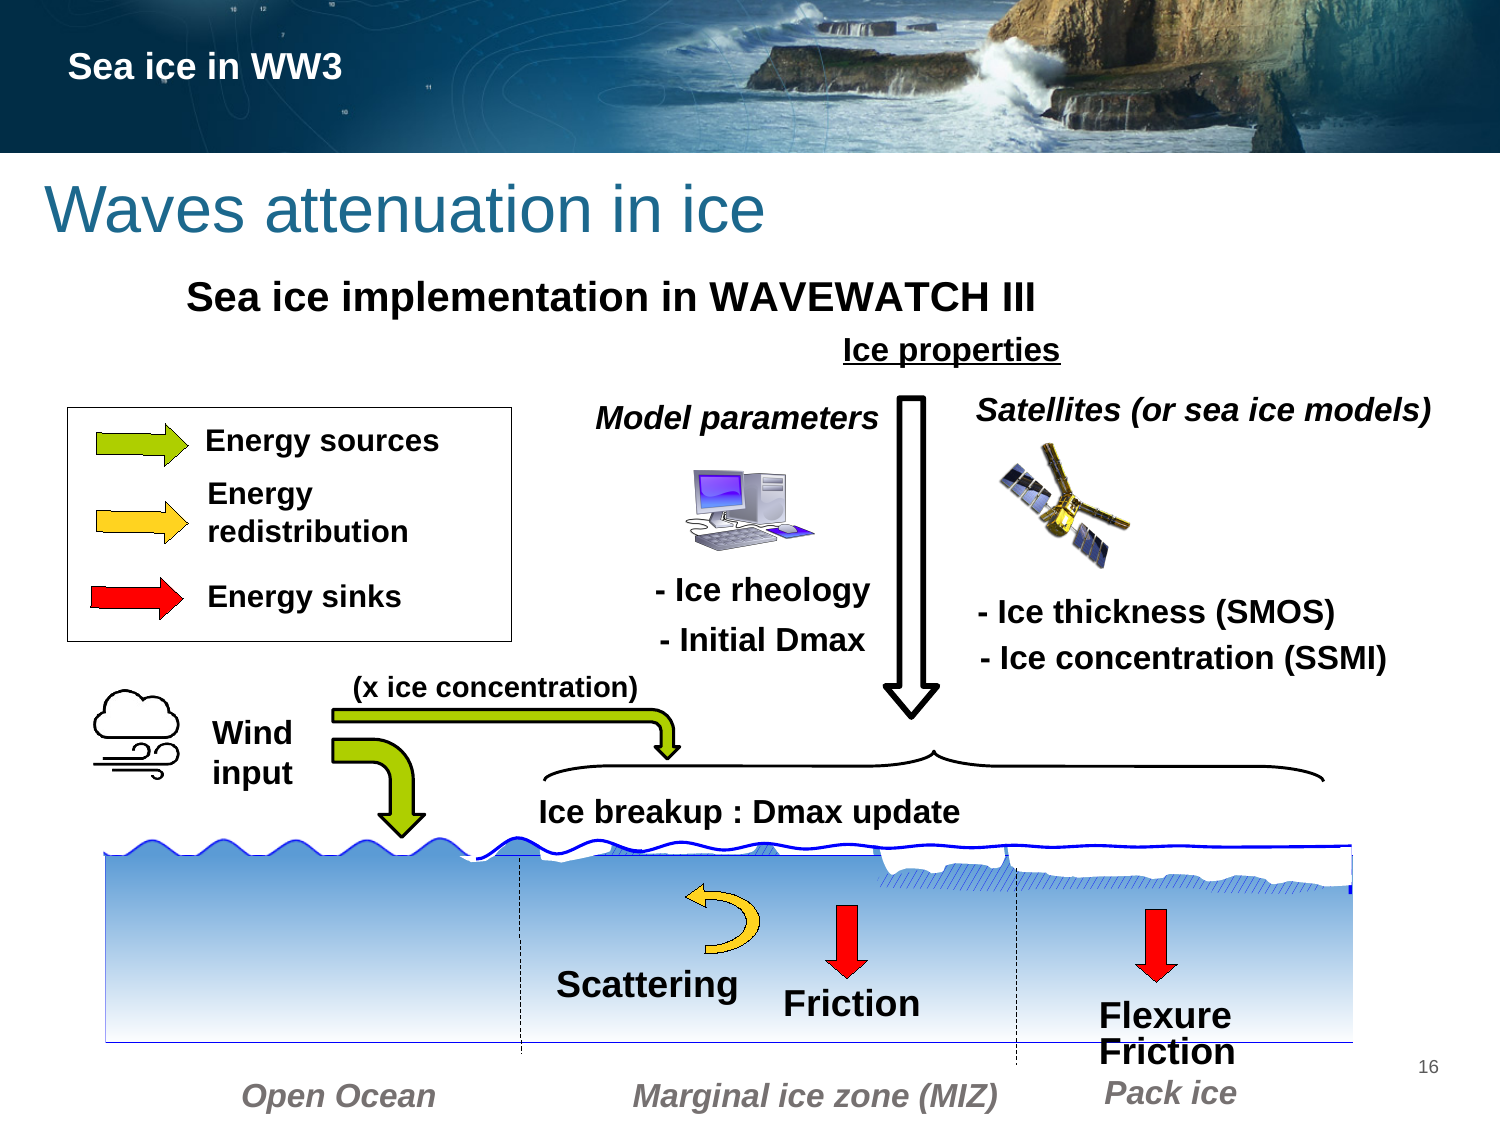

#
Sea ice in WW3
Waves attenuation in ice
Sea ice implementation in WAVEWATCH III
Ice properties
Satellites (or sea ice models)
Model parameters
Energy sources
Energy redistribution
SMOS/esa/cnes
- Ice rheology
Energy sinks
- Ice thickness (SMOS)
- Initial Dmax
- Ice concentration (SSMI)
(x ice concentration)
Wind input
Ice breakup : Dmax update
Scattering
Flexure
Friction
Friction
Pack ice
Open Ocean
Marginal ice zone (MIZ)
16